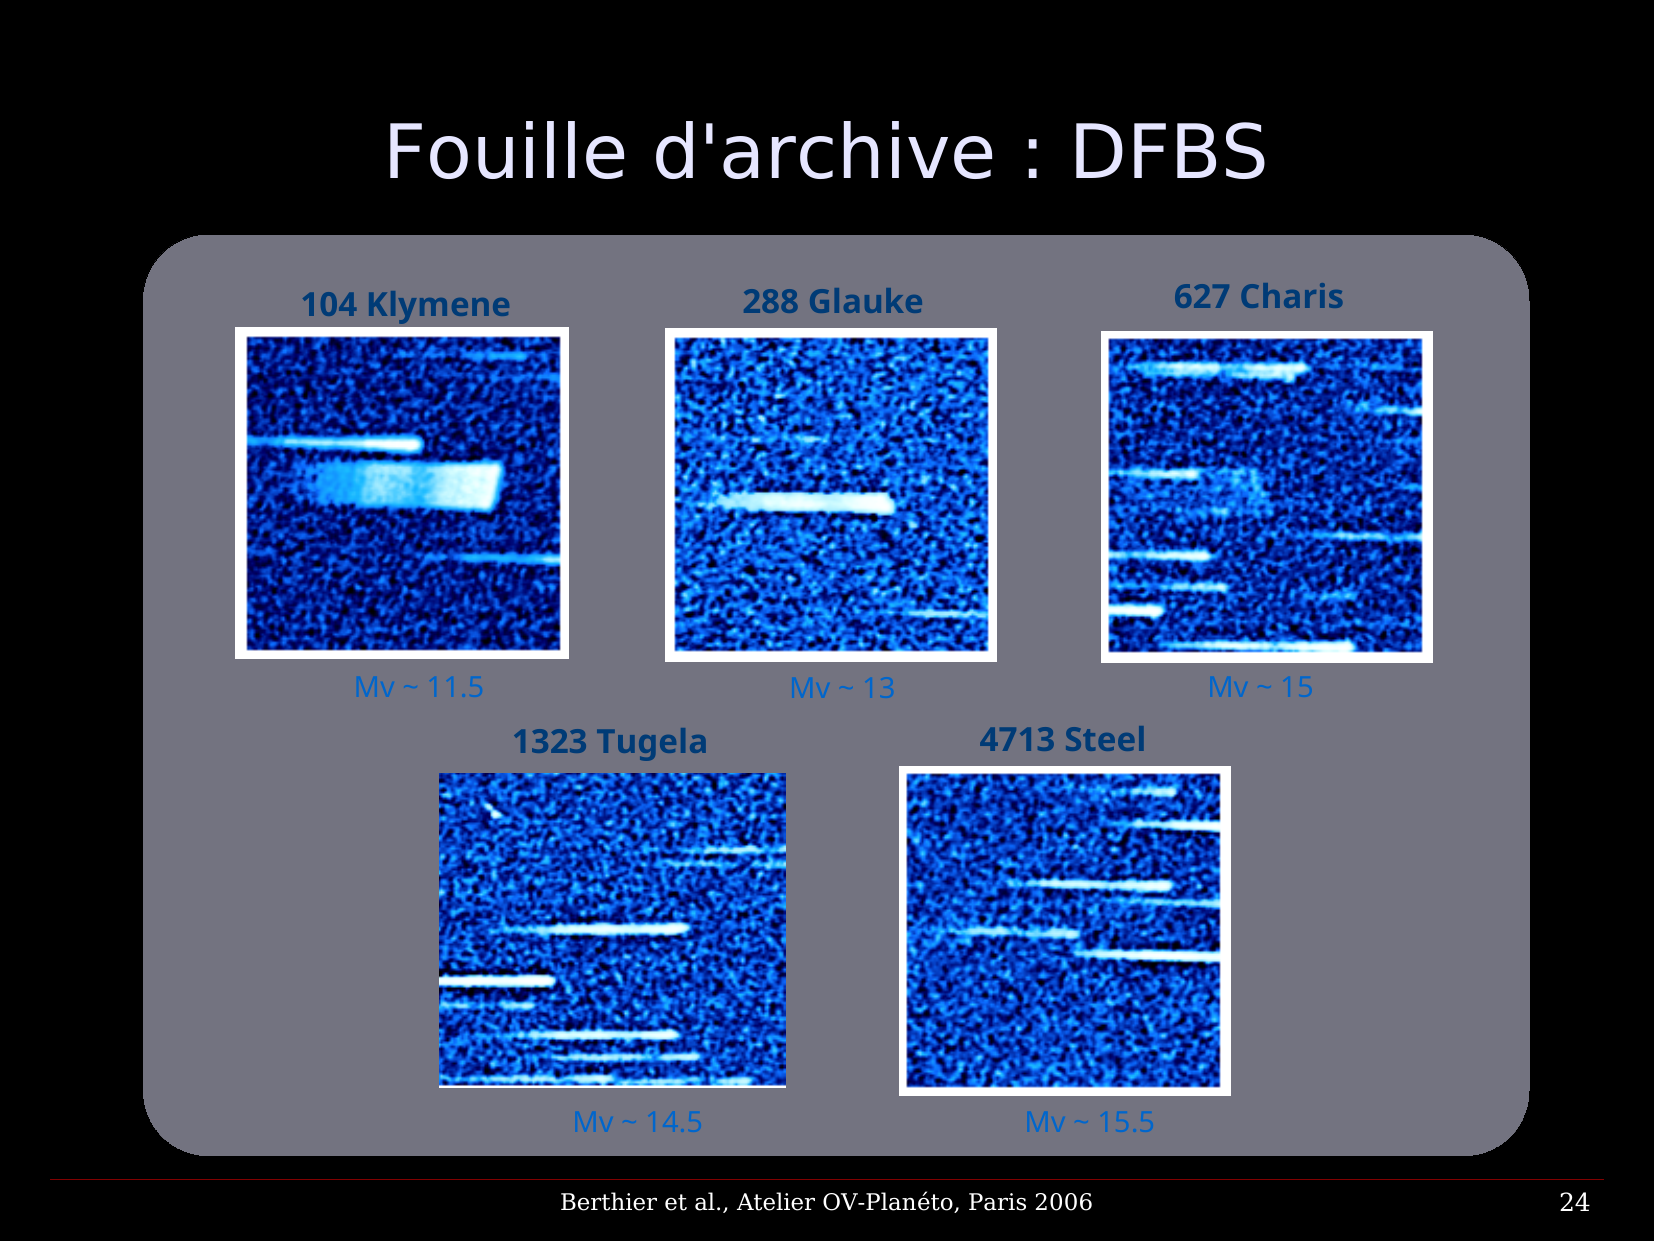

# Fouille d'archive : DFBS
627 Charis
288 Glauke
104 Klymene
4713 Steel
1323 Tugela
Mv ~ 11.5
Mv ~ 15
Mv ~ 13
Mv ~ 14.5
Mv ~ 15.5
24